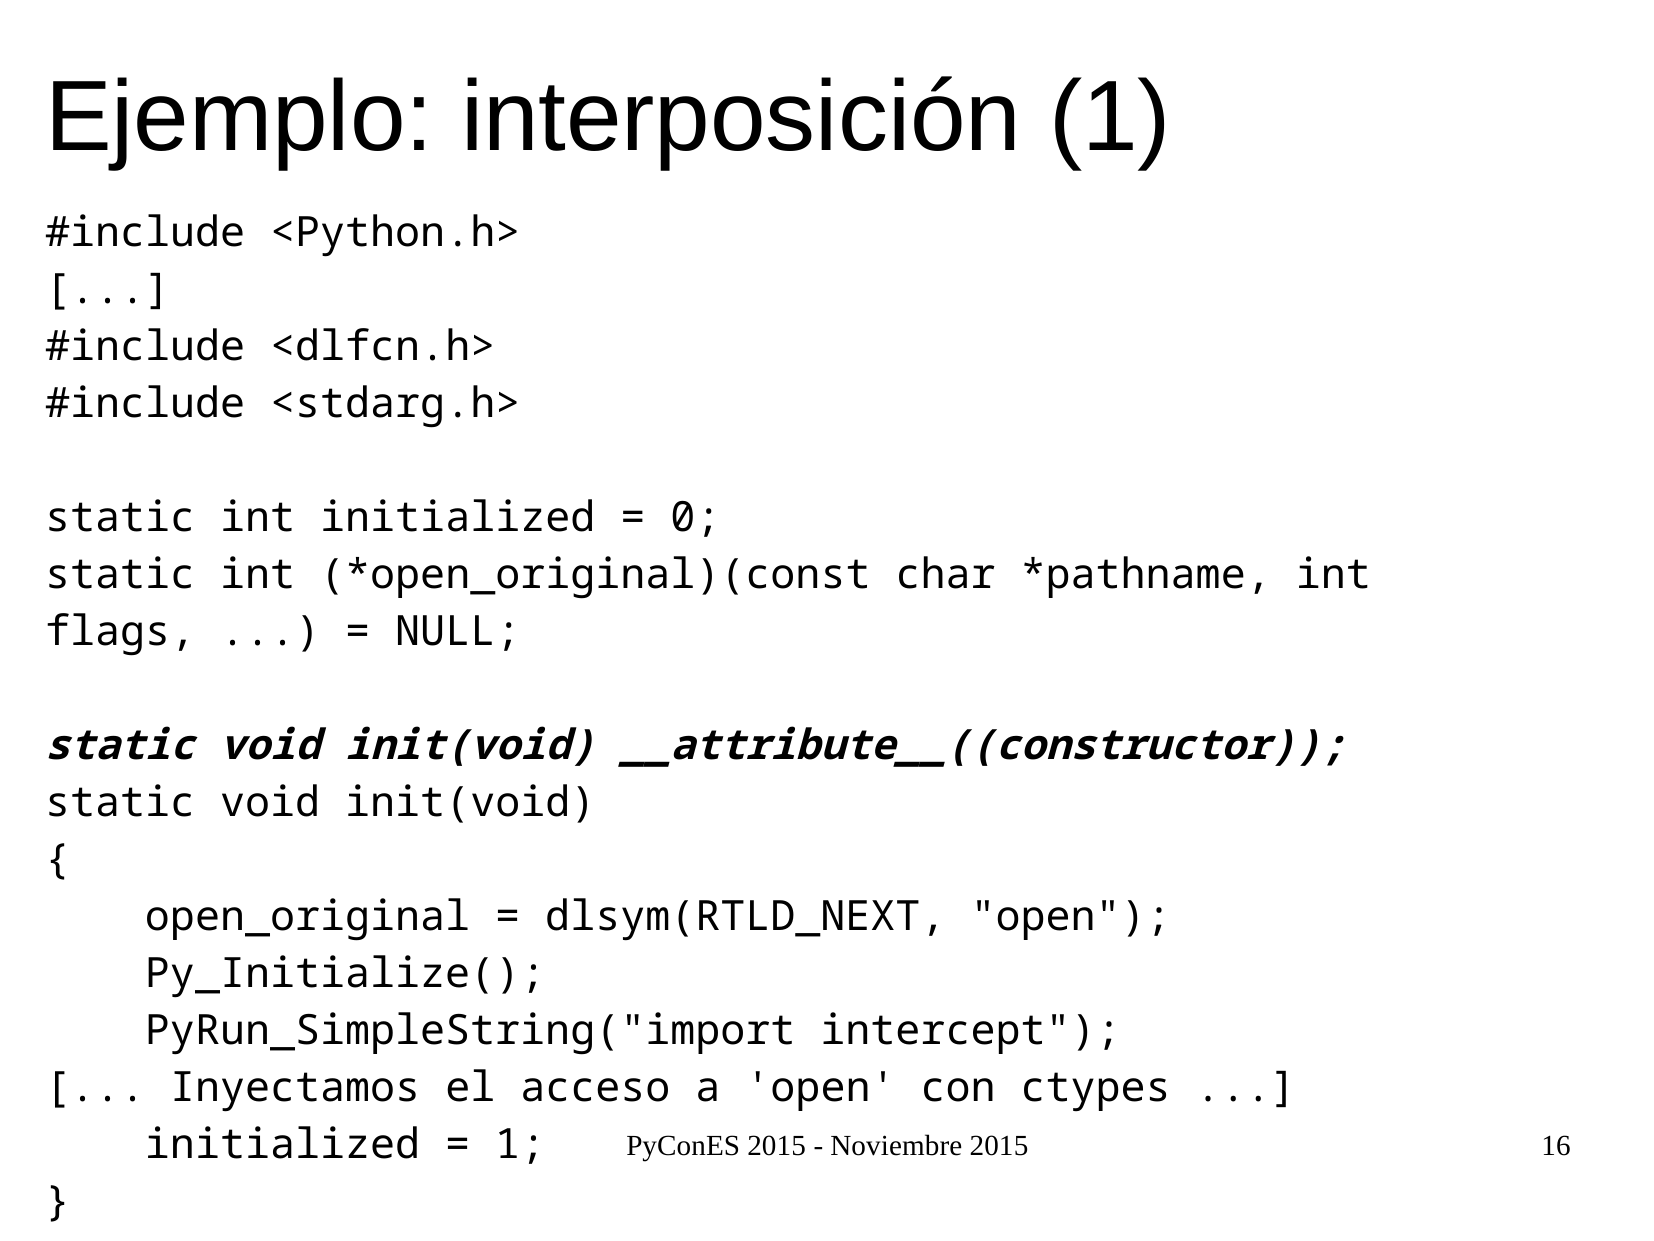

# Ejemplo: interposición (1)
#include <Python.h>
[...]
#include <dlfcn.h>
#include <stdarg.h>
static int initialized = 0;
static int (*open_original)(const char *pathname, int flags, ...) = NULL;
static void init(void) __attribute__((constructor));
static void init(void)
{
 open_original = dlsym(RTLD_NEXT, "open");
 Py_Initialize();
 PyRun_SimpleString("import intercept");
[... Inyectamos el acceso a 'open' con ctypes ...]
 initialized = 1;
}
PyConES 2015 - Noviembre 2015
16